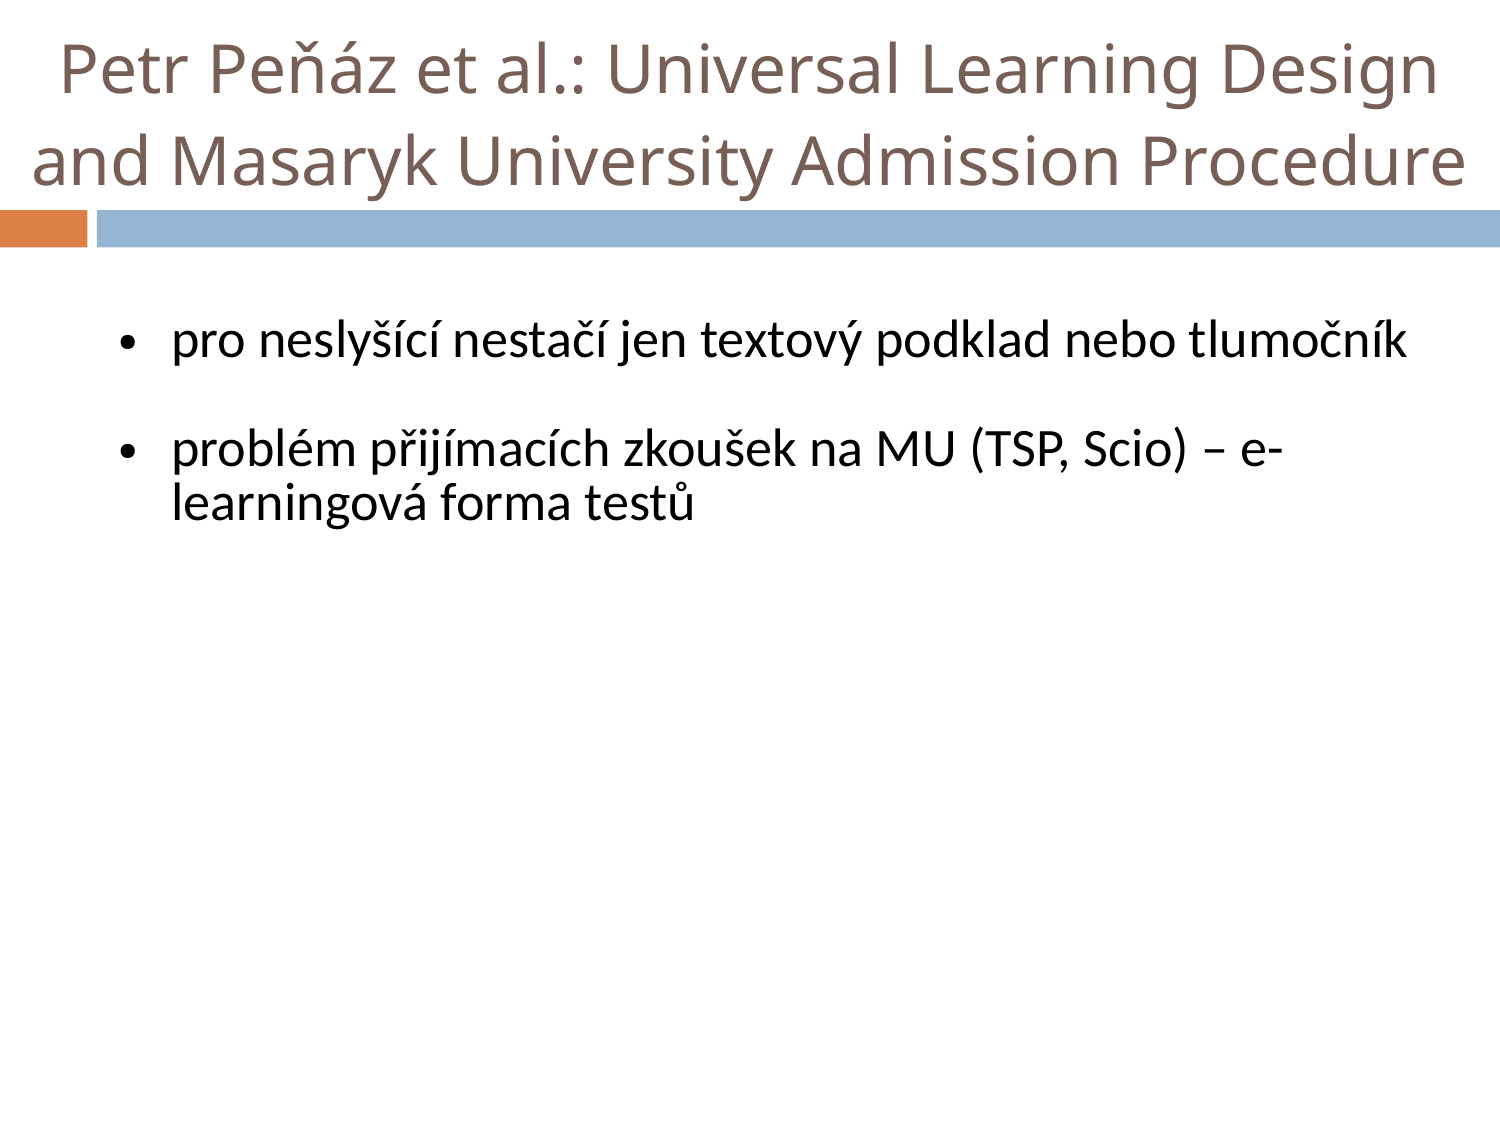

# Petr Peňáz et al.: Universal Learning Design and Masaryk University Admission Procedure
pro neslyšící nestačí jen textový podklad nebo tlumočník
problém přijímacích zkoušek na MU (TSP, Scio) – e-learningová forma testů